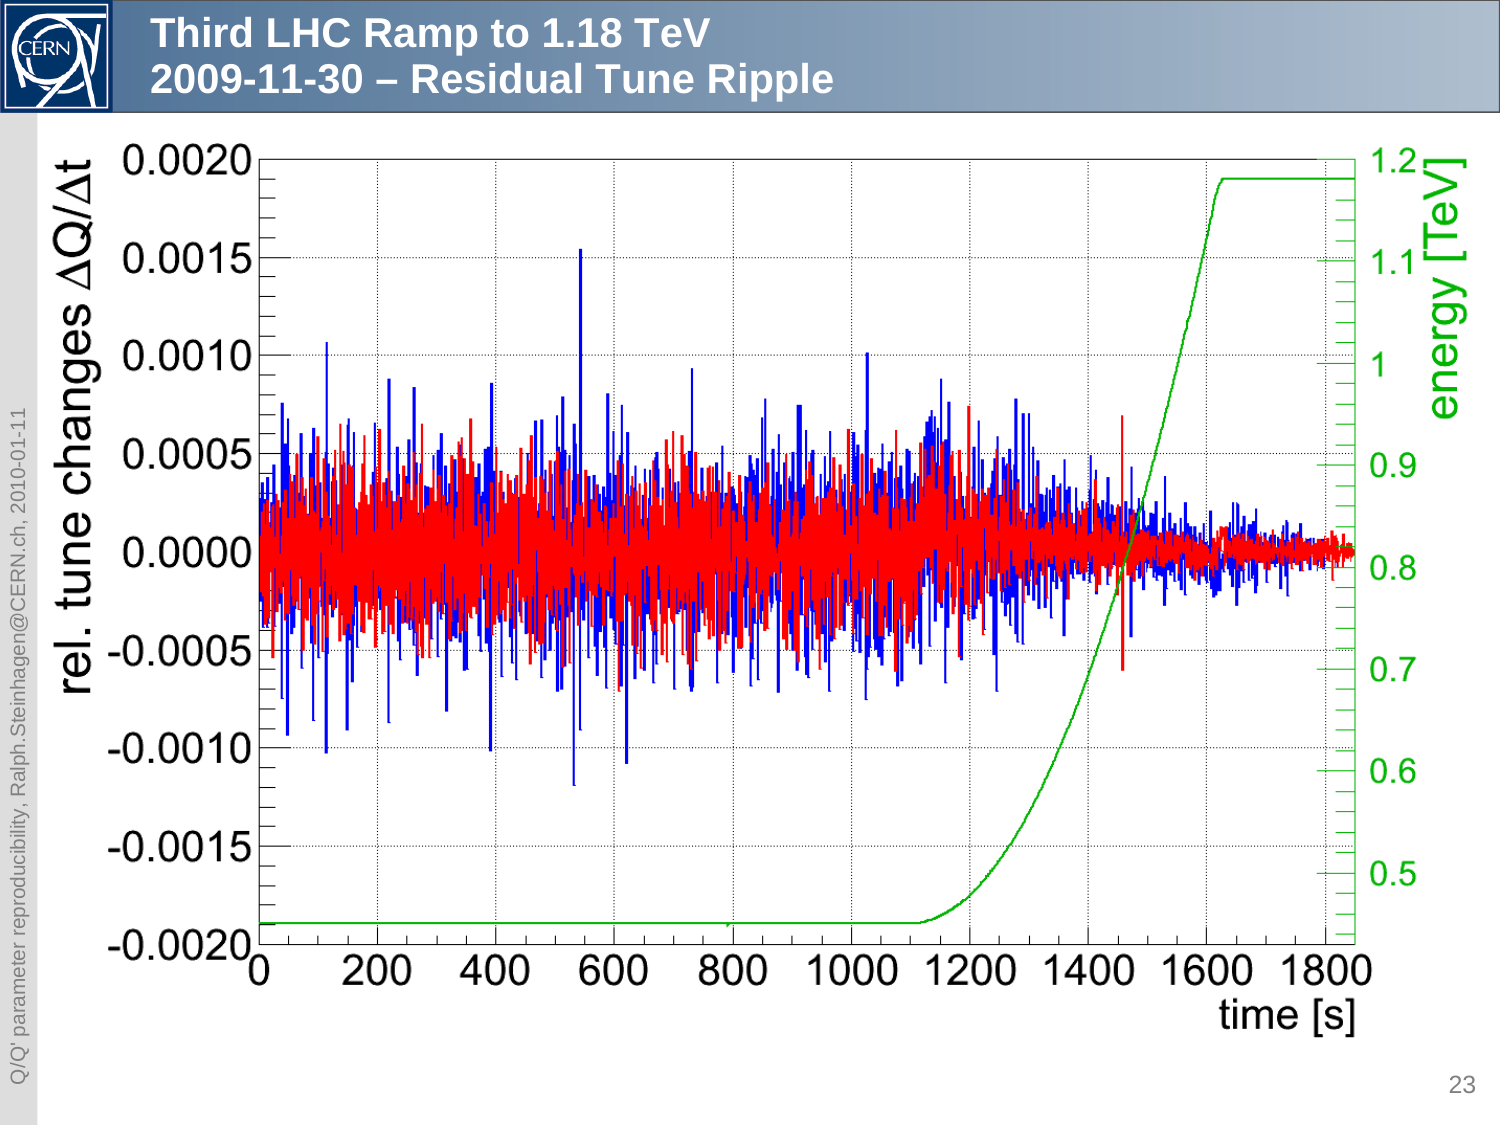

# Third LHC Ramp to 1.18 TeV 2009-11-30 – Residual Tune Ripple